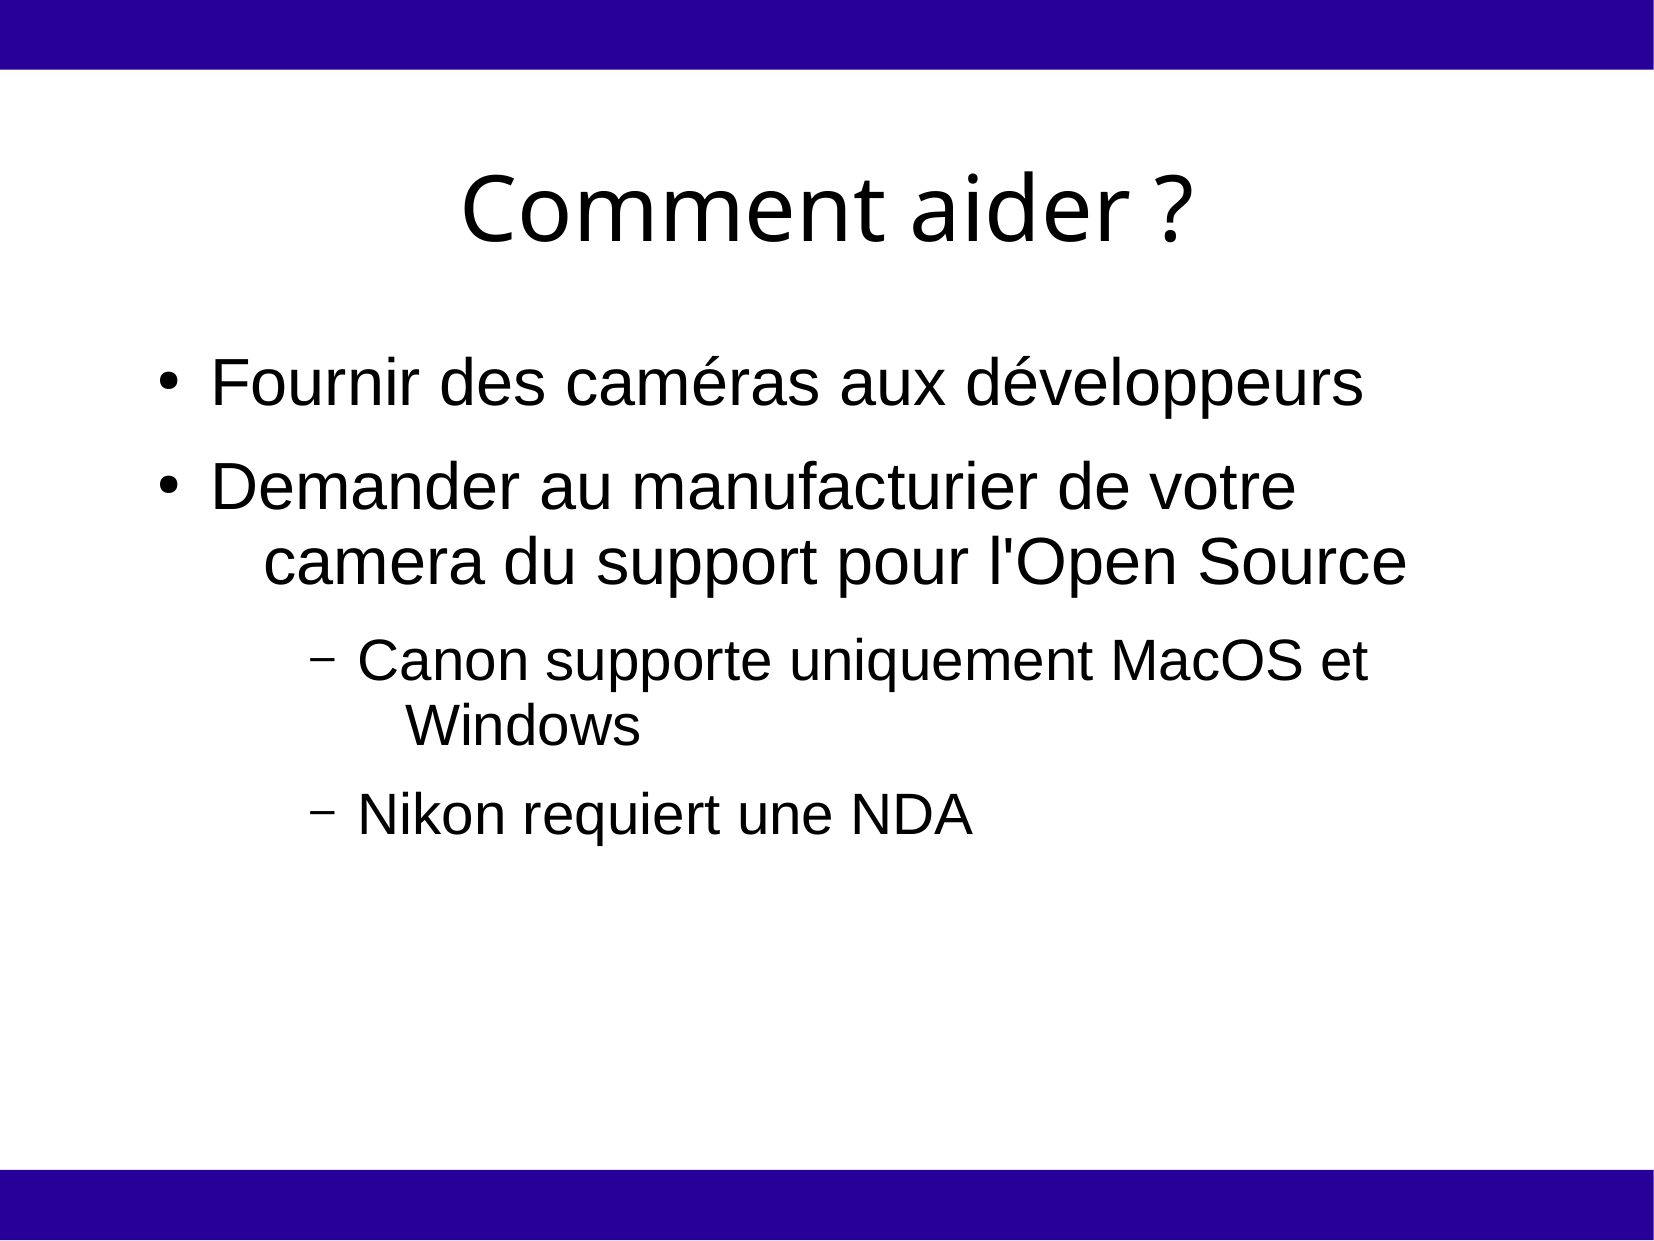

# Comment aider ?
Fournir des caméras aux développeurs
Demander au manufacturier de votre camera du support pour l'Open Source
Canon supporte uniquement MacOS et Windows
Nikon requiert une NDA